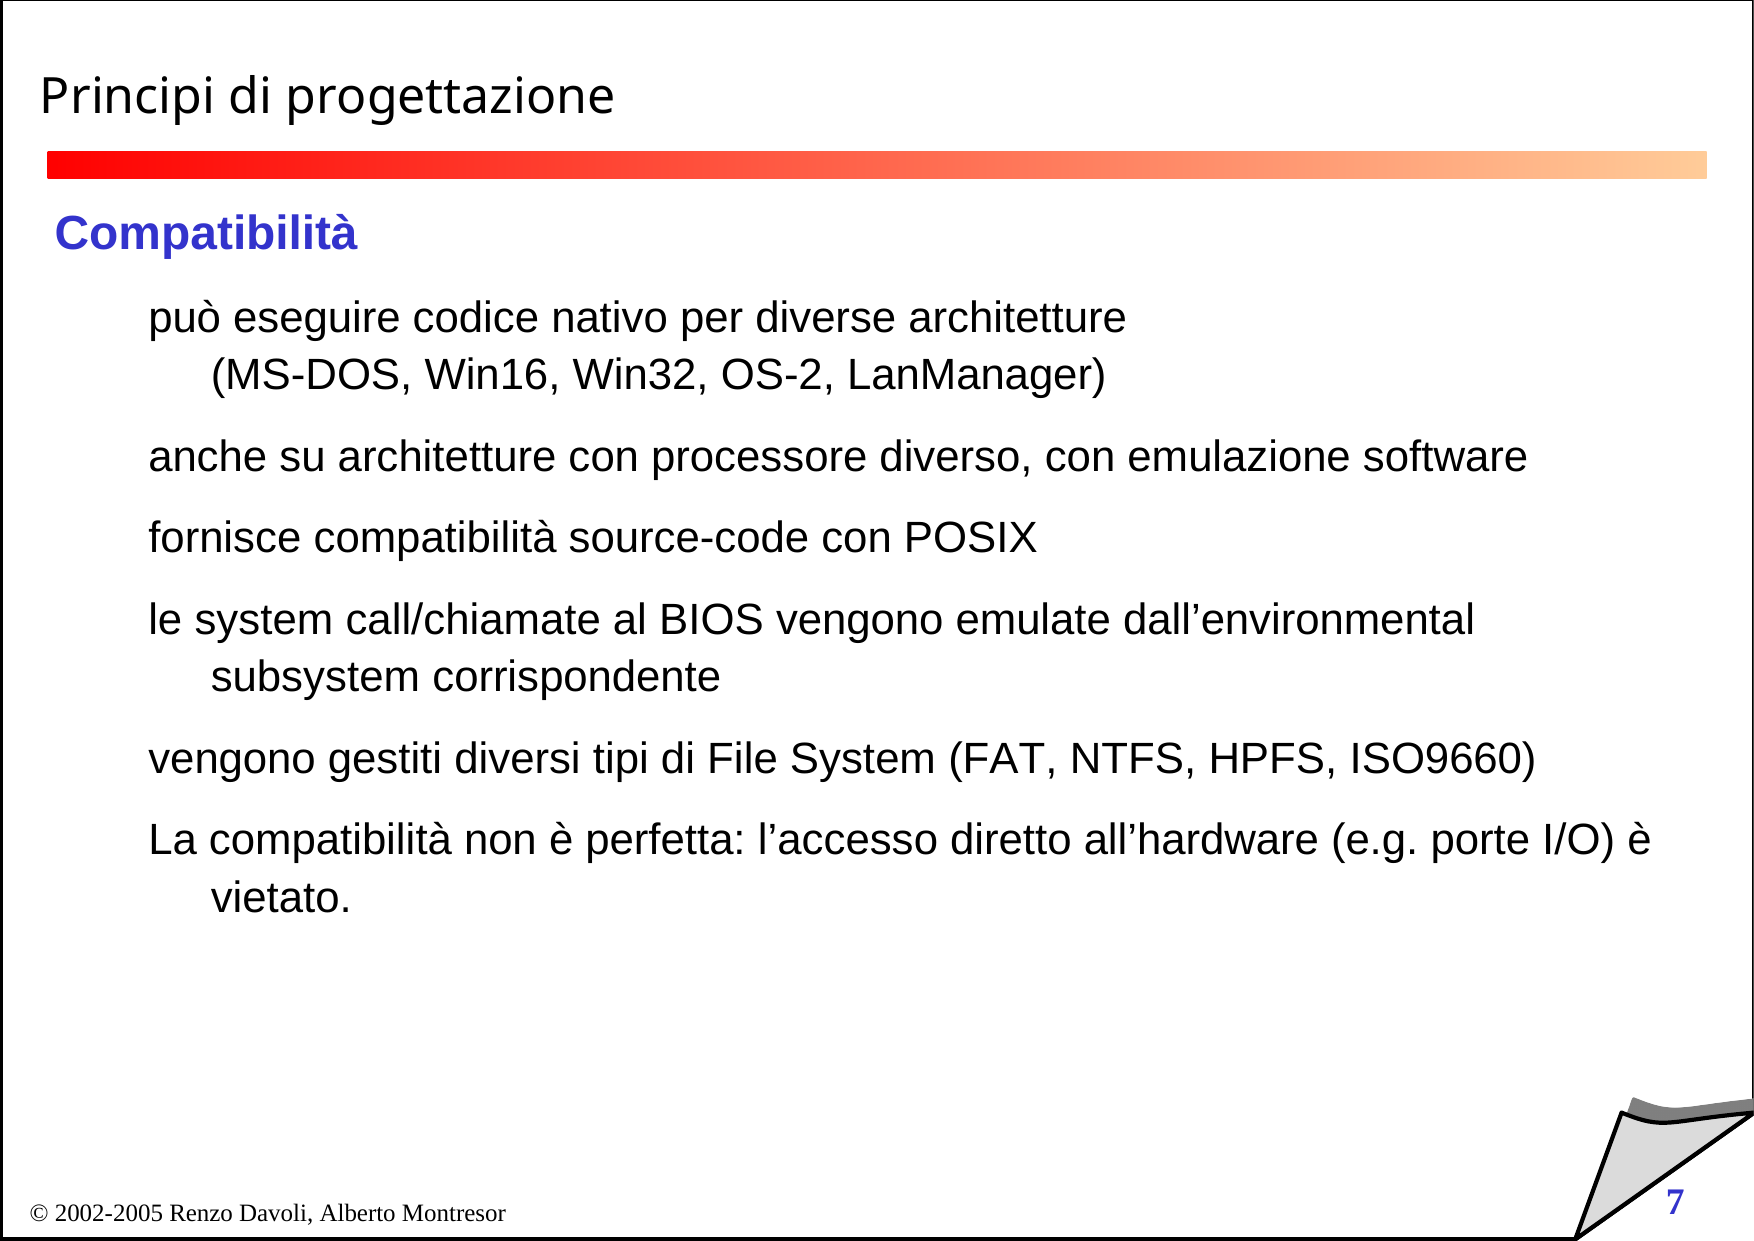

# Principi di progettazione
Compatibilità
può eseguire codice nativo per diverse architetture
(MS-DOS, Win16, Win32, OS-2, LanManager)
anche su architetture con processore diverso, con emulazione software
fornisce compatibilità source-code con POSIX
le system call/chiamate al BIOS vengono emulate dall’environmental subsystem corrispondente
vengono gestiti diversi tipi di File System (FAT, NTFS, HPFS, ISO9660)
La compatibilità non è perfetta: l’accesso diretto all’hardware (e.g. porte I/O) è vietato.